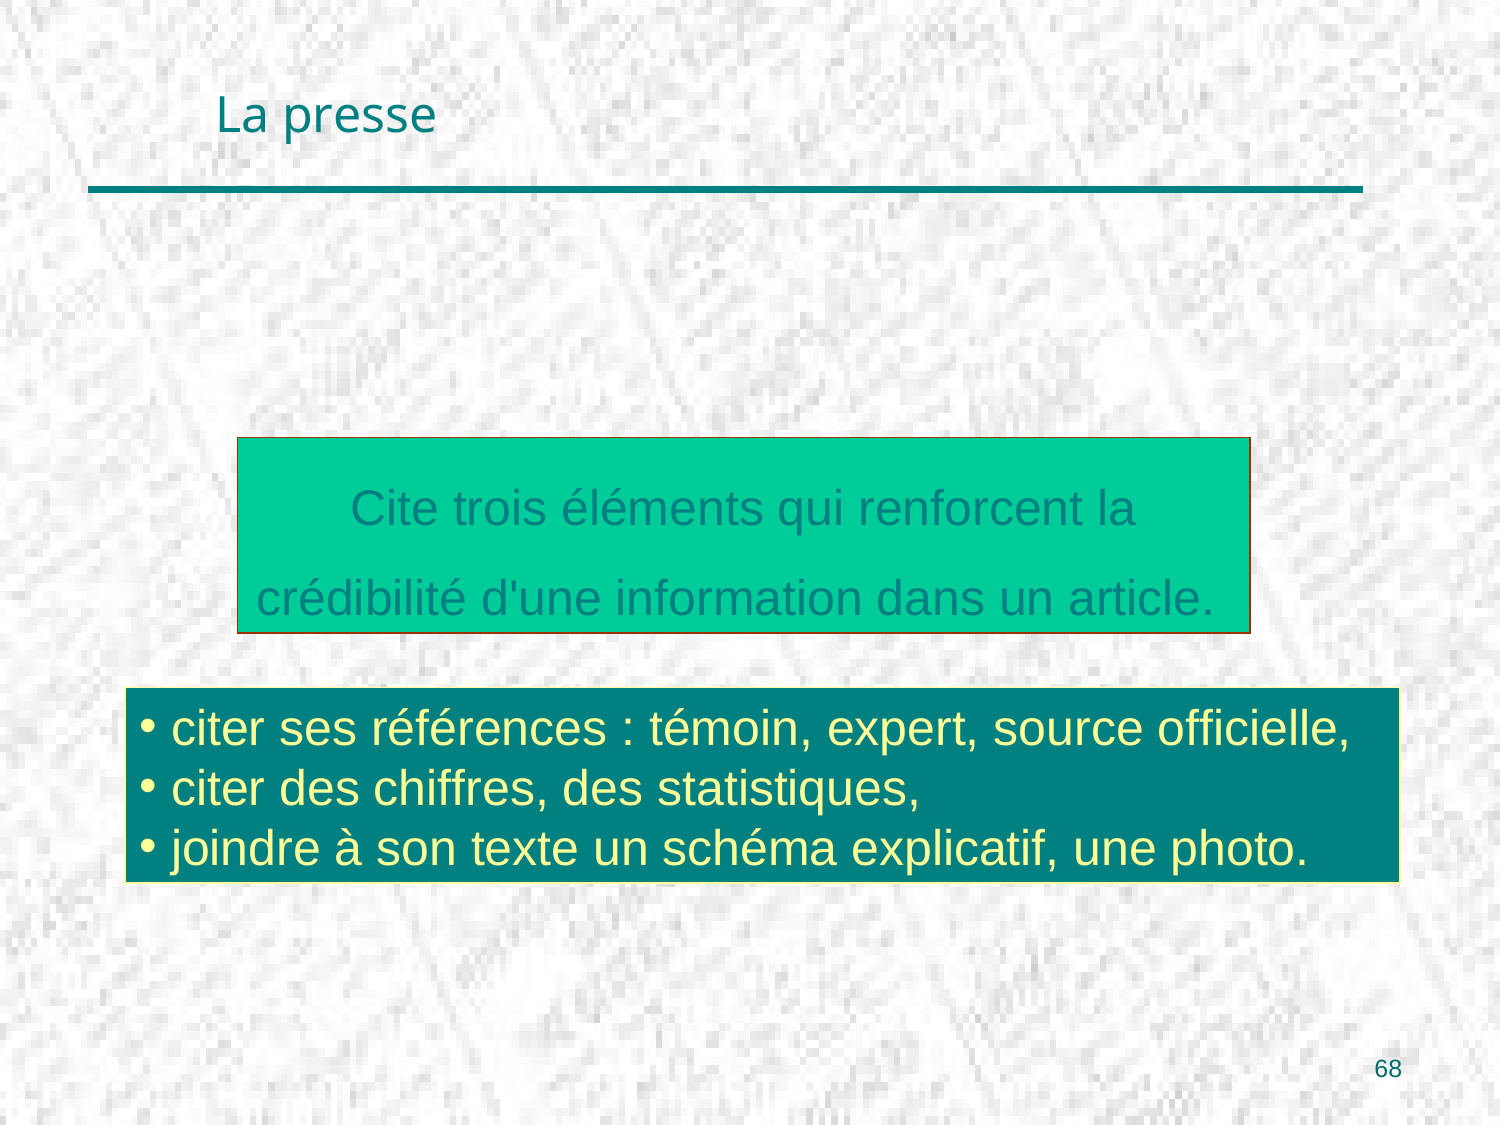

La presse
Cite trois éléments qui renforcent la crédibilité d'une information dans un article.
 citer ses références : témoin, expert, source officielle,
 citer des chiffres, des statistiques,
 joindre à son texte un schéma explicatif, une photo.
68